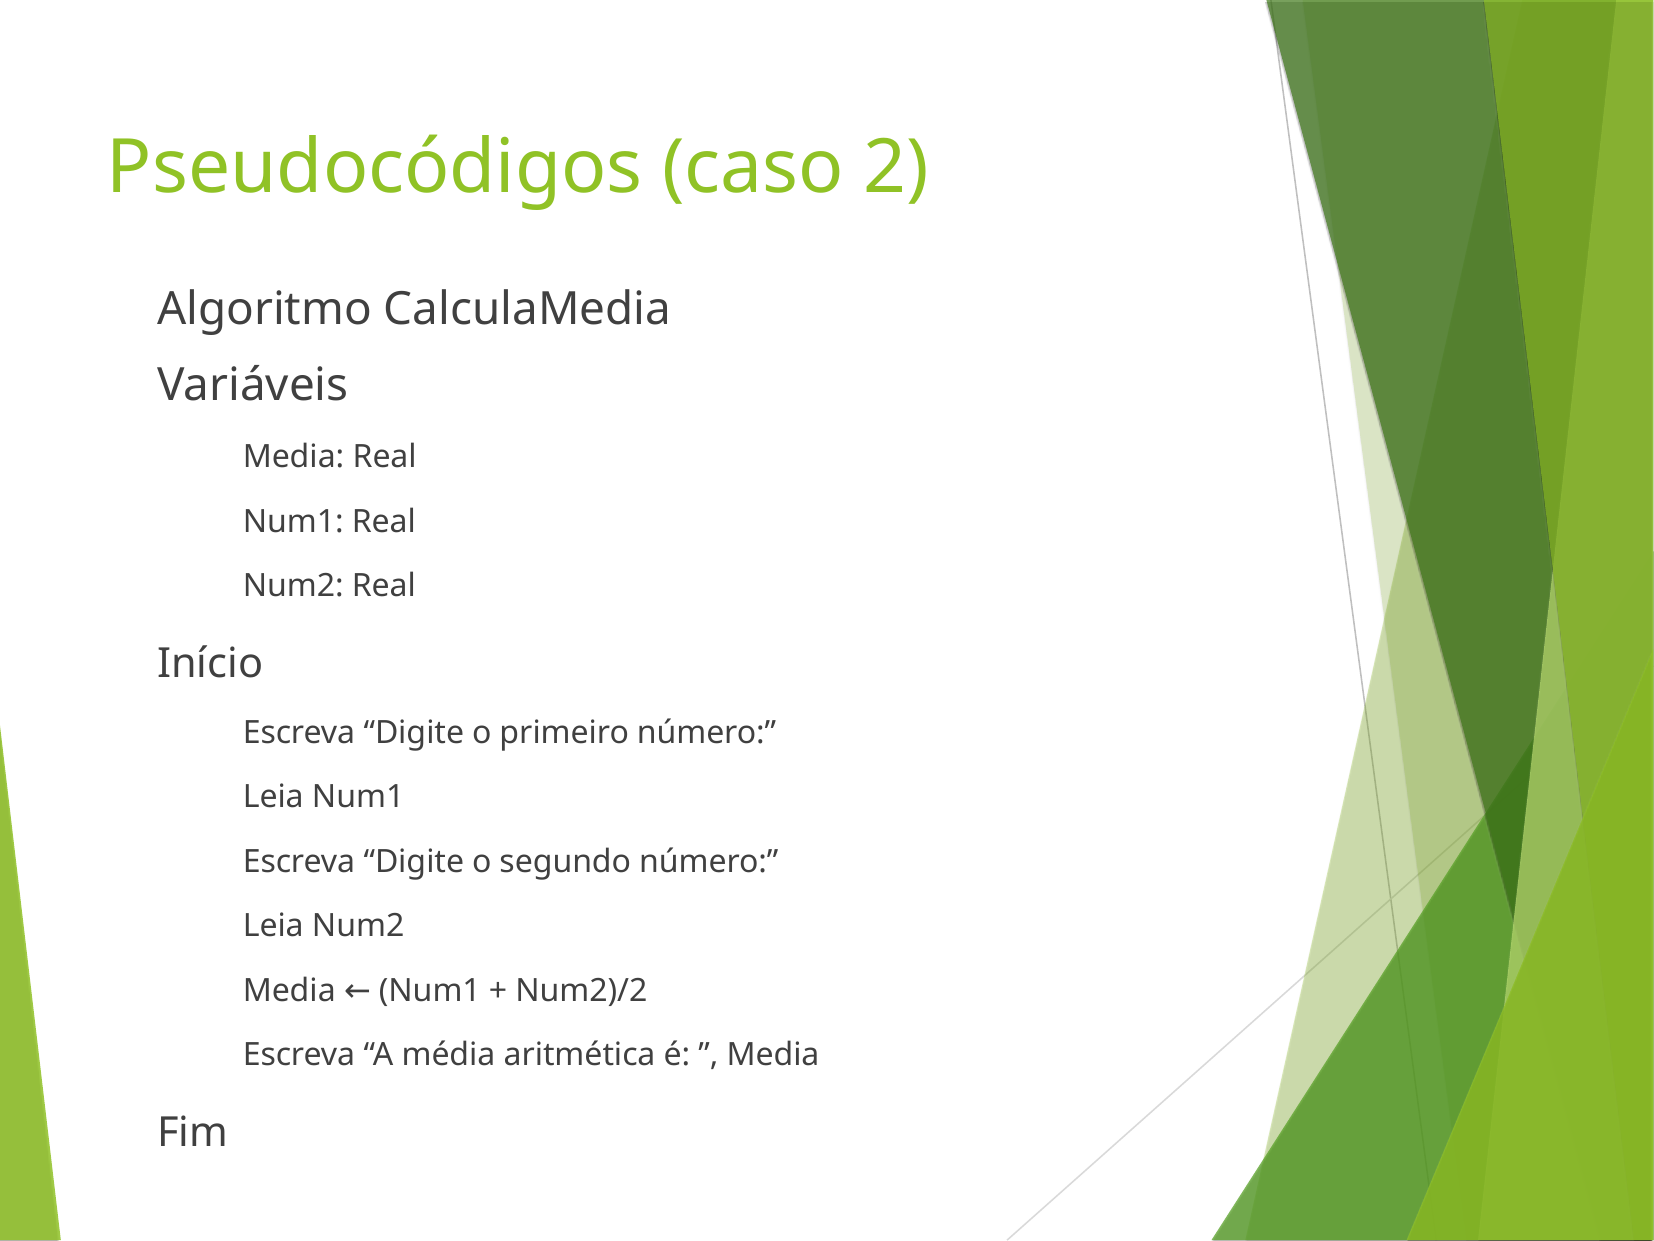

# Pseudocódigos (caso 2)
Algoritmo CalculaMedia
Variáveis
Media: Real
Num1: Real
Num2: Real
Início
Escreva “Digite o primeiro número:”
Leia Num1
Escreva “Digite o segundo número:”
Leia Num2
Media ← (Num1 + Num2)/2
Escreva “A média aritmética é: ”, Media
Fim